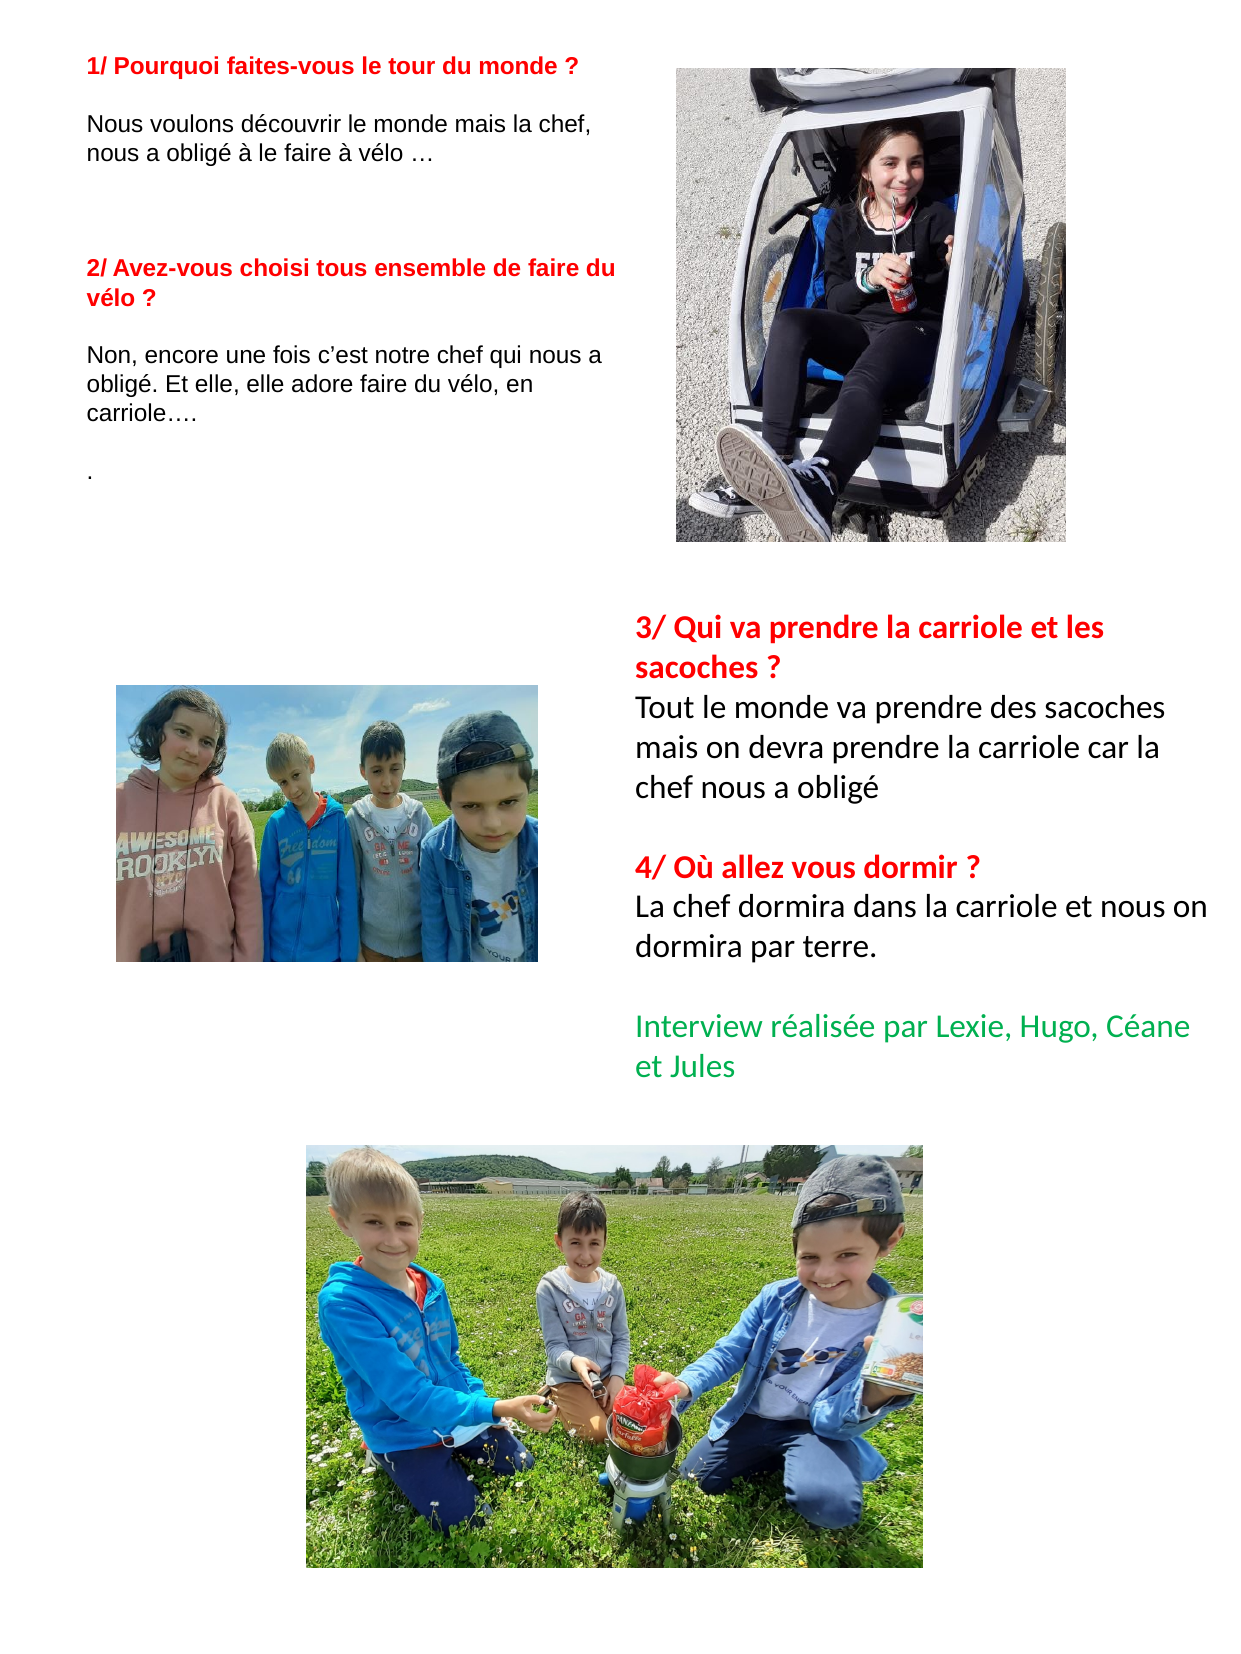

# 1/ Pourquoi faites-vous le tour du monde ?
Nous voulons découvrir le monde mais la chef, nous a obligé à le faire à vélo …
2/ Avez-vous choisi tous ensemble de faire du vélo ?
Non, encore une fois c’est notre chef qui nous a obligé. Et elle, elle adore faire du vélo, en carriole….
.
3/ Qui va prendre la carriole et les sacoches ?
Tout le monde va prendre des sacoches mais on devra prendre la carriole car la chef nous a obligé
4/ Où allez vous dormir ?
La chef dormira dans la carriole et nous on dormira par terre.
Interview réalisée par Lexie, Hugo, Céane et Jules